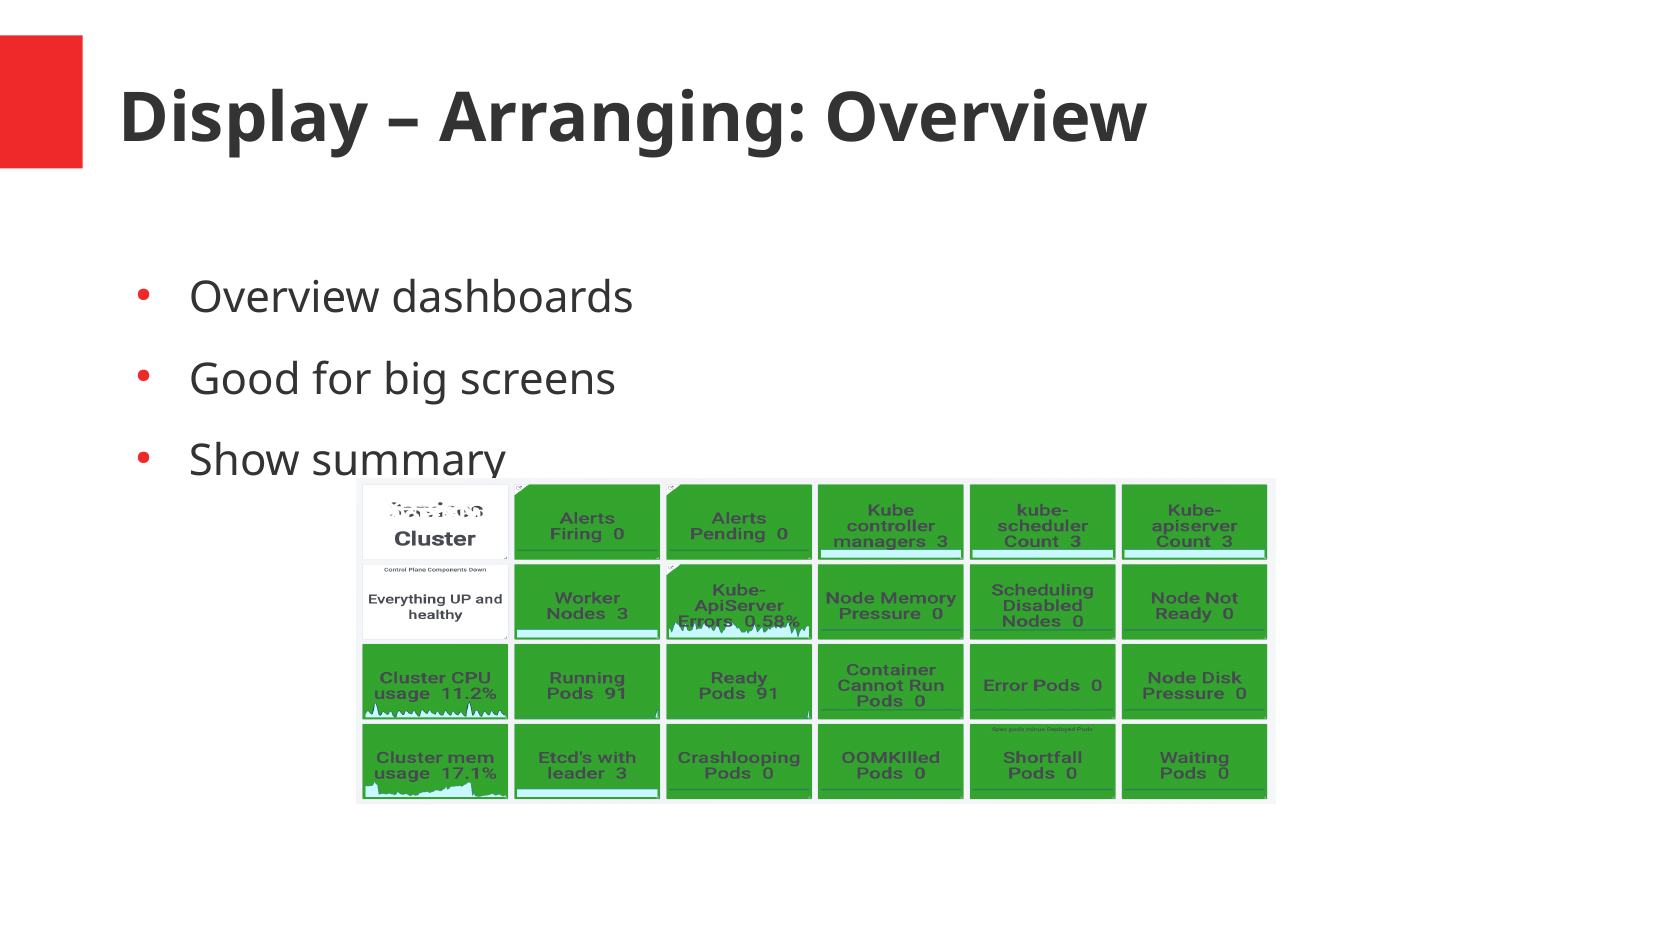

# Display – Arranging: Overview
Overview dashboards
Good for big screens
Show summary